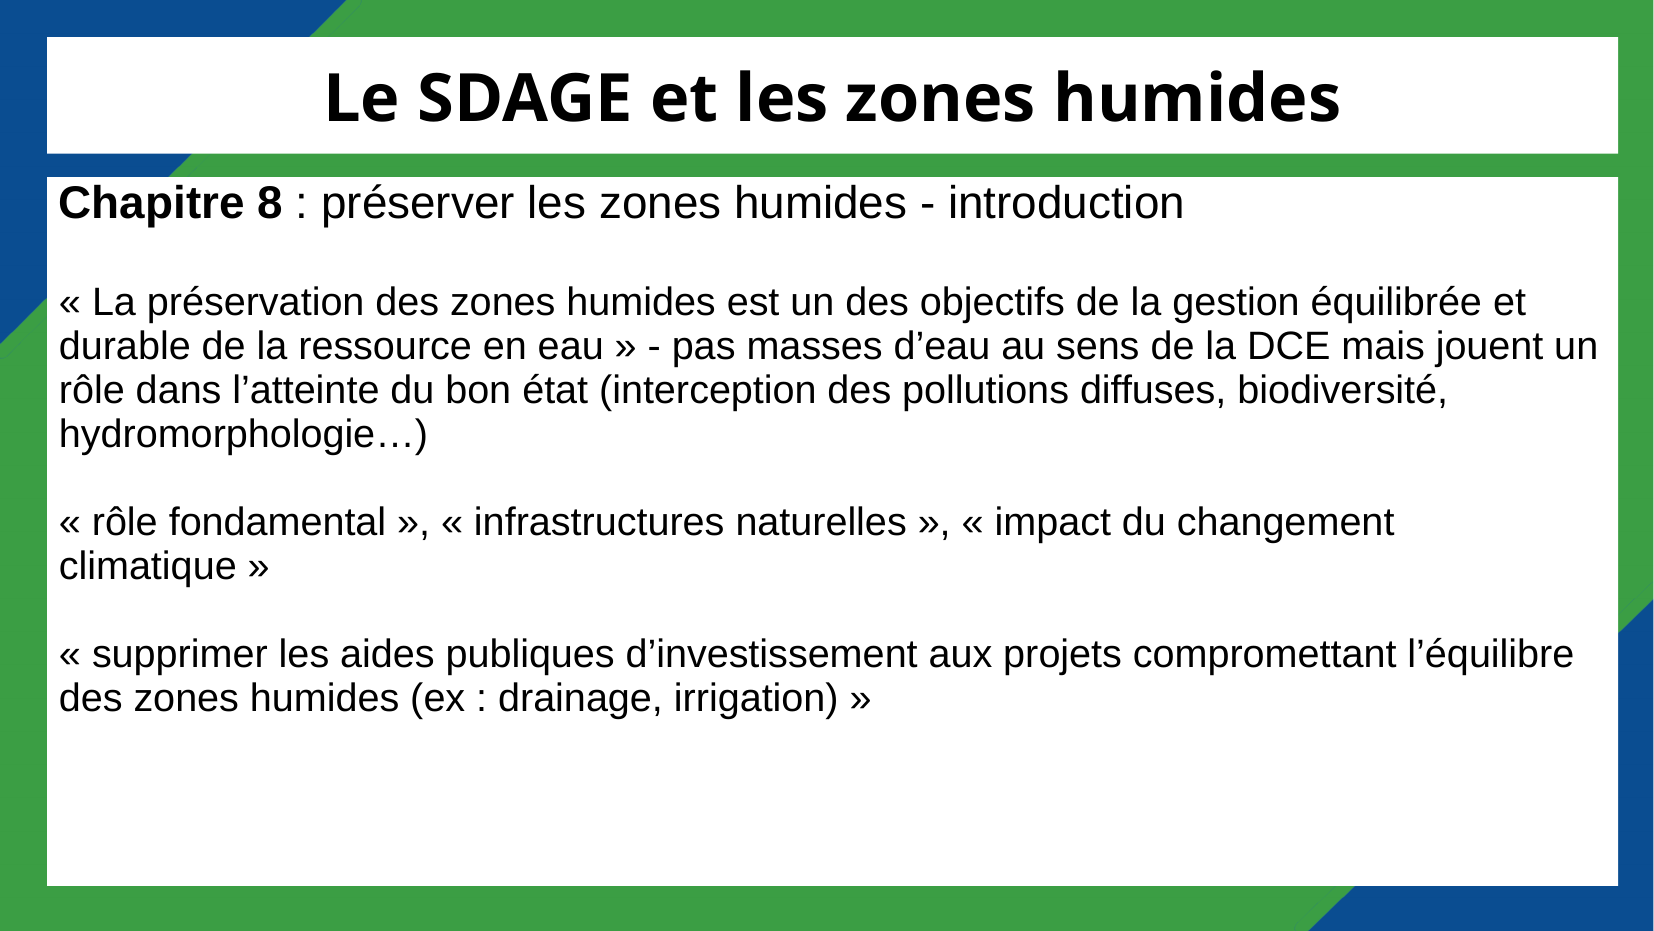

# Le SDAGE et les zones humides
Chapitre 8 : préserver les zones humides - introduction
« La préservation des zones humides est un des objectifs de la gestion équilibrée et durable de la ressource en eau » - pas masses d’eau au sens de la DCE mais jouent un rôle dans l’atteinte du bon état (interception des pollutions diffuses, biodiversité, hydromorphologie…)
« rôle fondamental », « infrastructures naturelles », « impact du changement climatique »
« supprimer les aides publiques d’investissement aux projets compromettant l’équilibre des zones humides (ex : drainage, irrigation) »